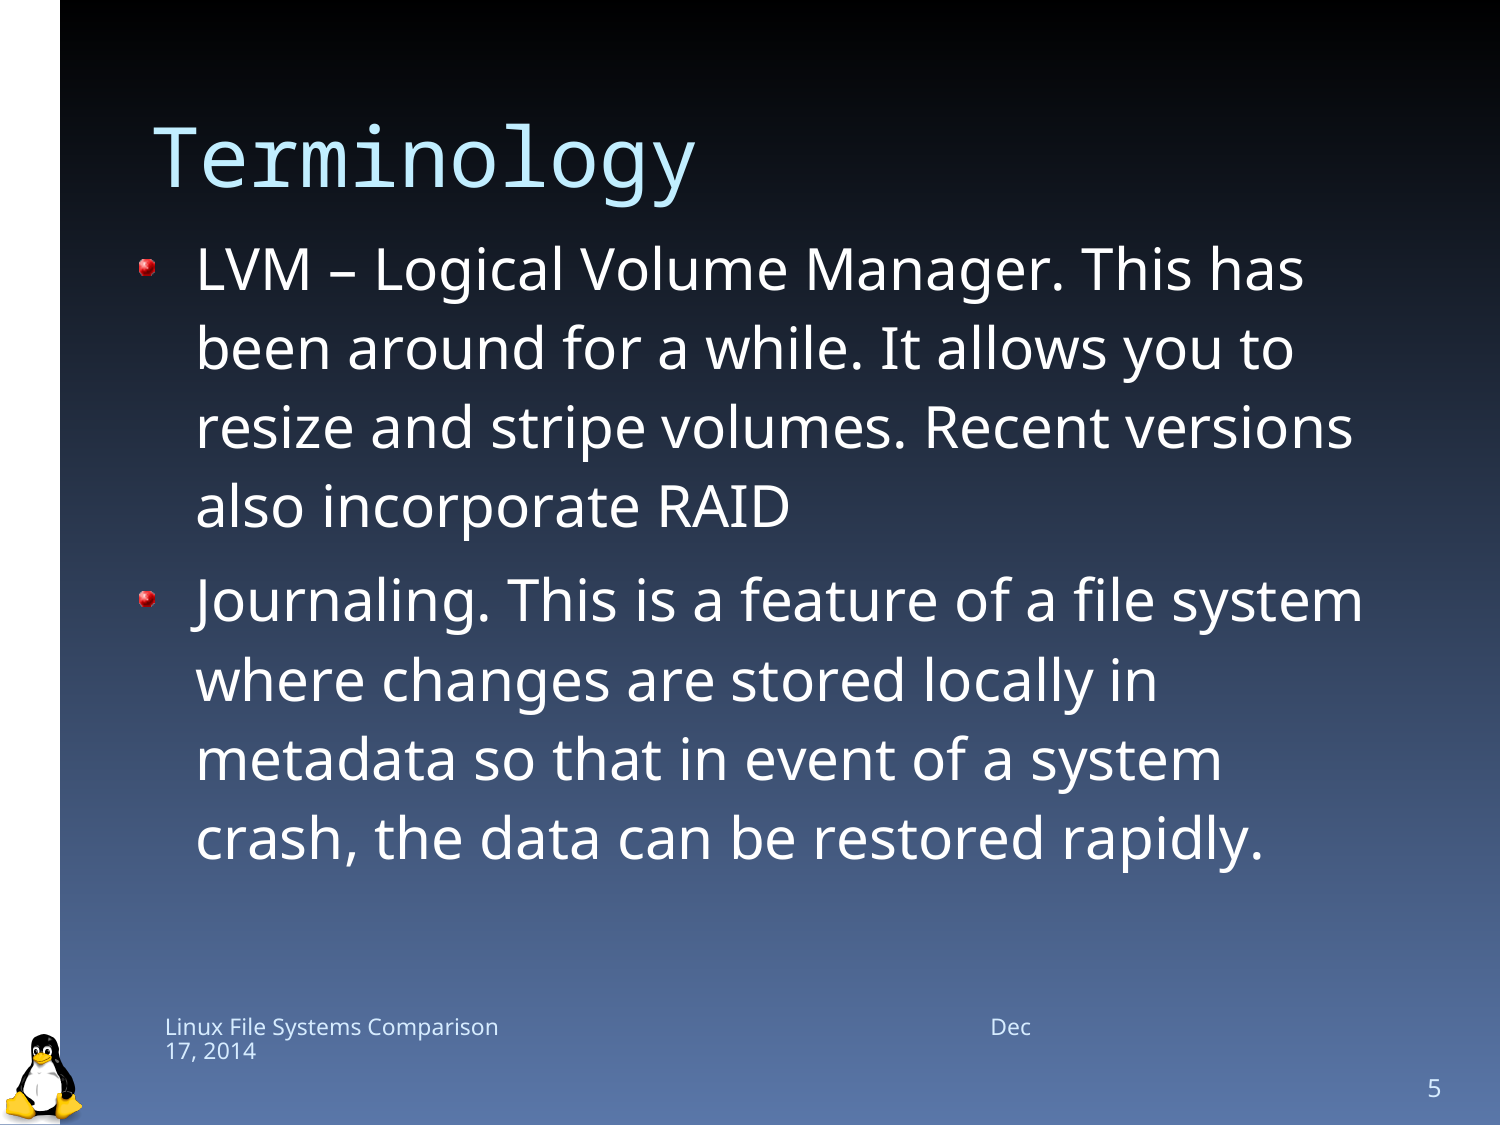

# Terminology
LVM – Logical Volume Manager. This has been around for a while. It allows you to resize and stripe volumes. Recent versions also incorporate RAID
Journaling. This is a feature of a file system where changes are stored locally in metadata so that in event of a system crash, the data can be restored rapidly.
Linux File Systems Comparison Dec 17, 2014
Dec 17, 2014
5